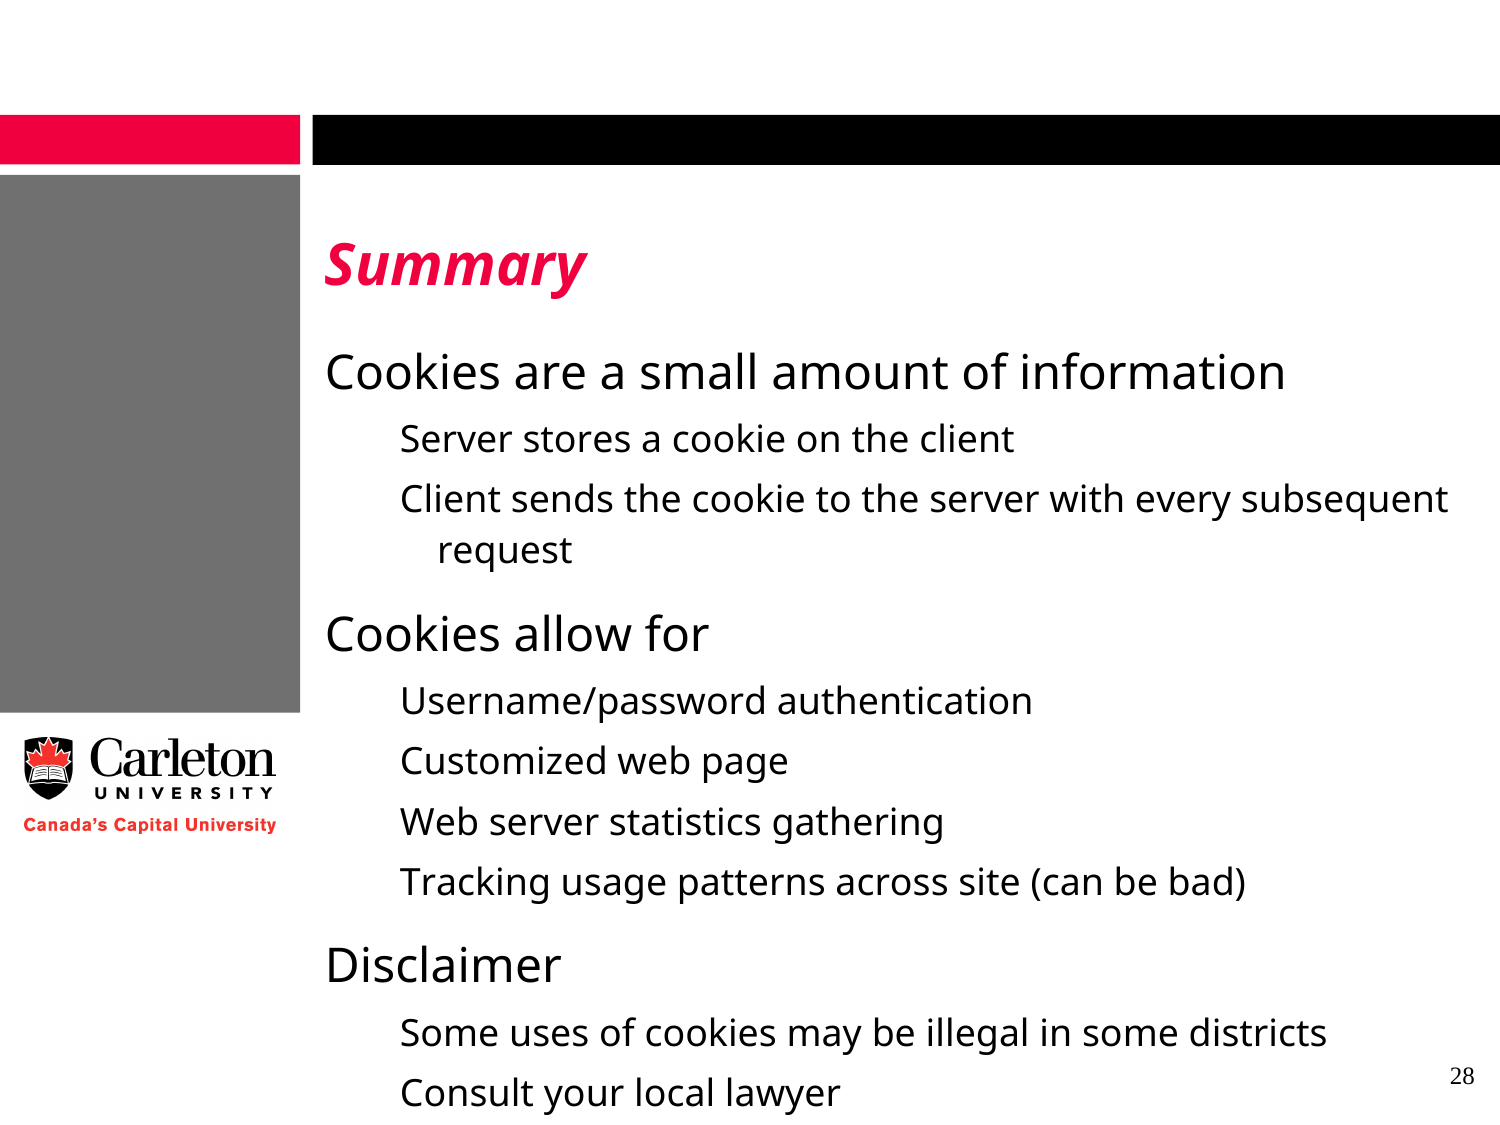

# Summary
Cookies are a small amount of information
Server stores a cookie on the client
Client sends the cookie to the server with every subsequent request
Cookies allow for
Username/password authentication
Customized web page
Web server statistics gathering
Tracking usage patterns across site (can be bad)
Disclaimer
Some uses of cookies may be illegal in some districts
Consult your local lawyer
28